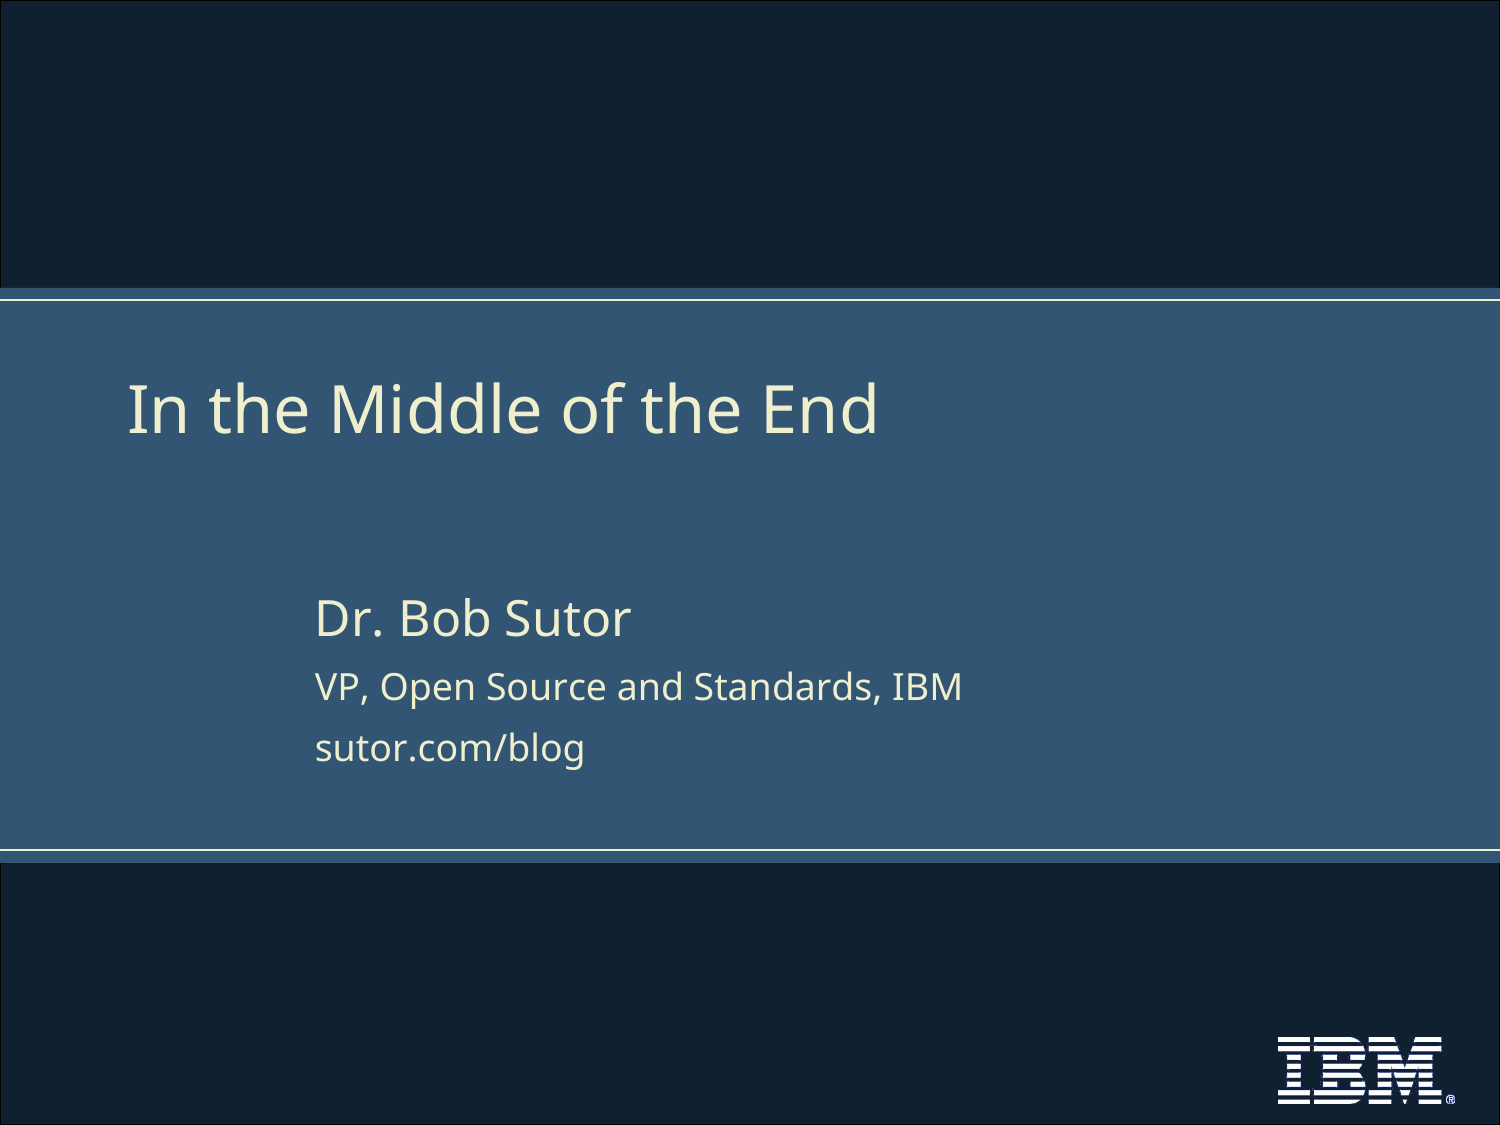

# In the Middle of the End
Dr. Bob Sutor
VP, Open Source and Standards, IBM
sutor.com/blog